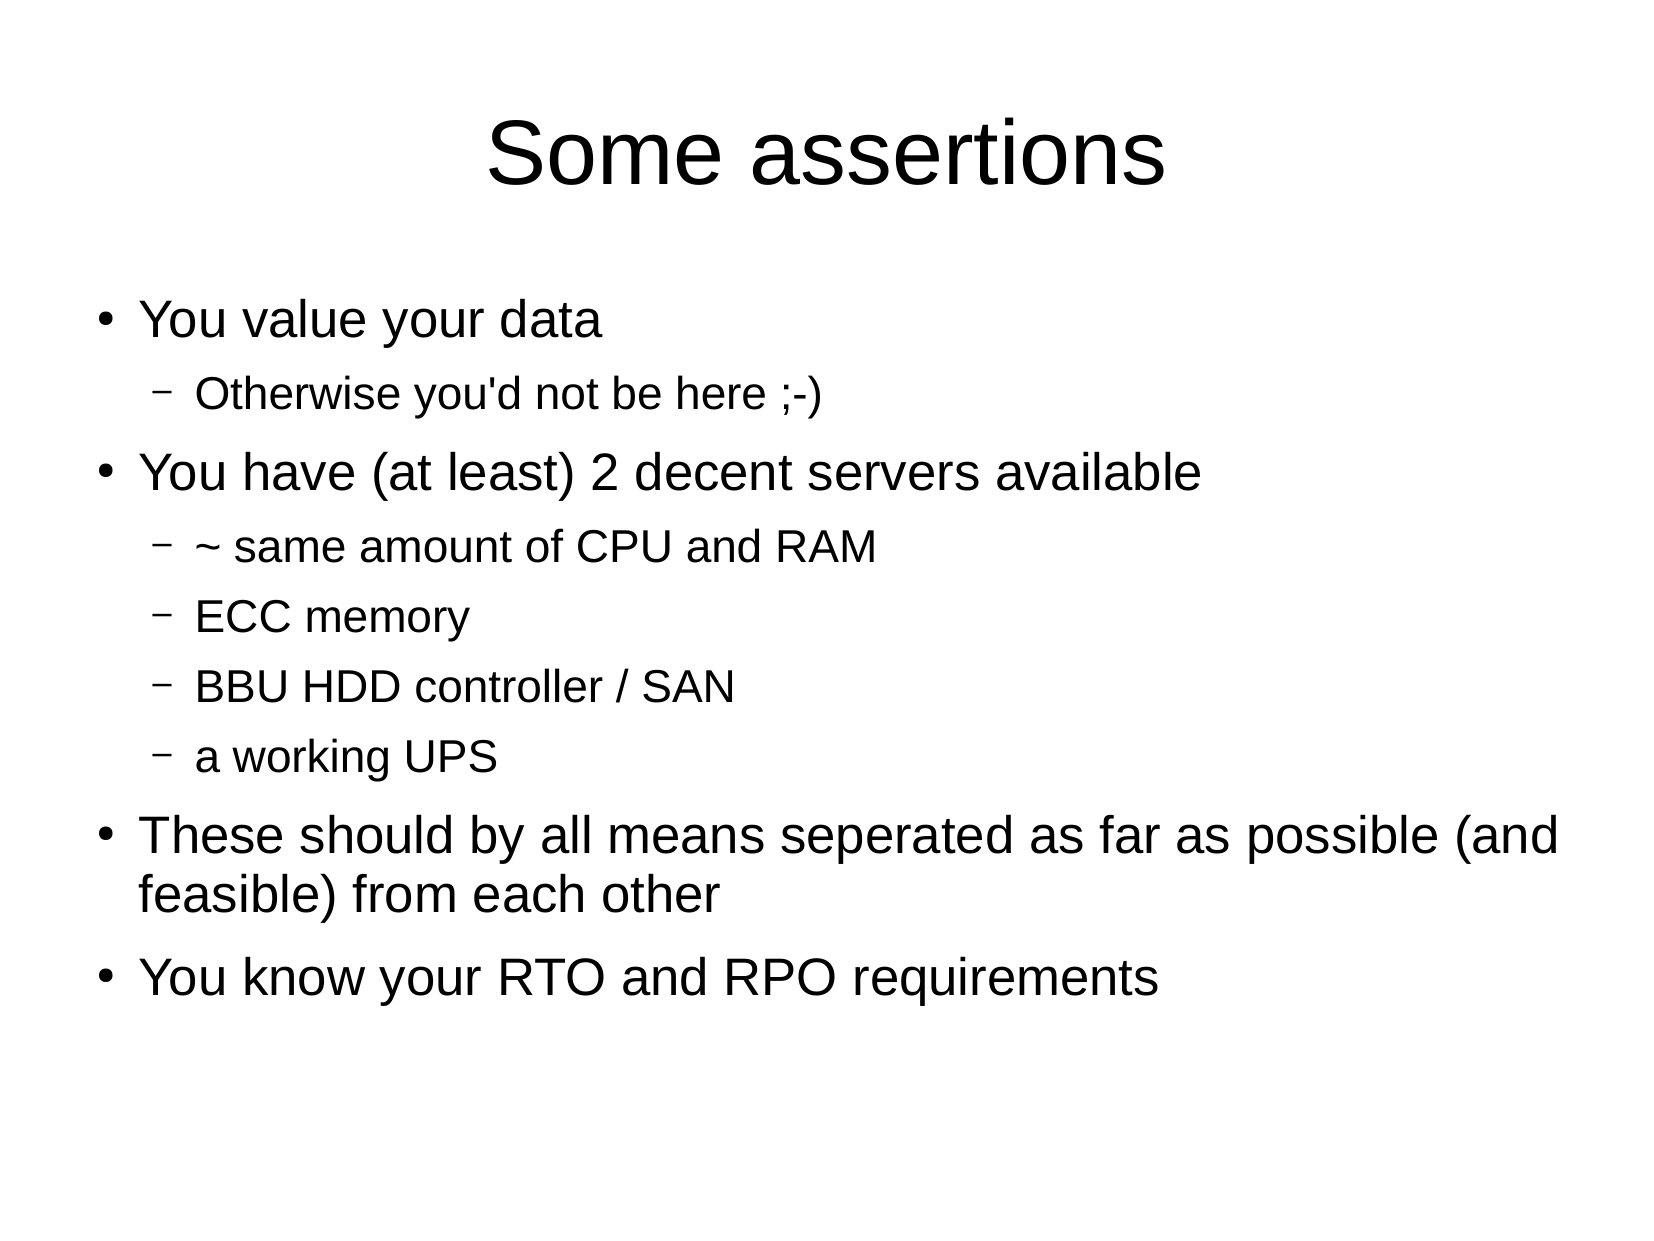

# Some assertions
You value your data
Otherwise you'd not be here ;-)
You have (at least) 2 decent servers available
~ same amount of CPU and RAM
ECC memory
BBU HDD controller / SAN
a working UPS
These should by all means seperated as far as possible (and feasible) from each other
You know your RTO and RPO requirements